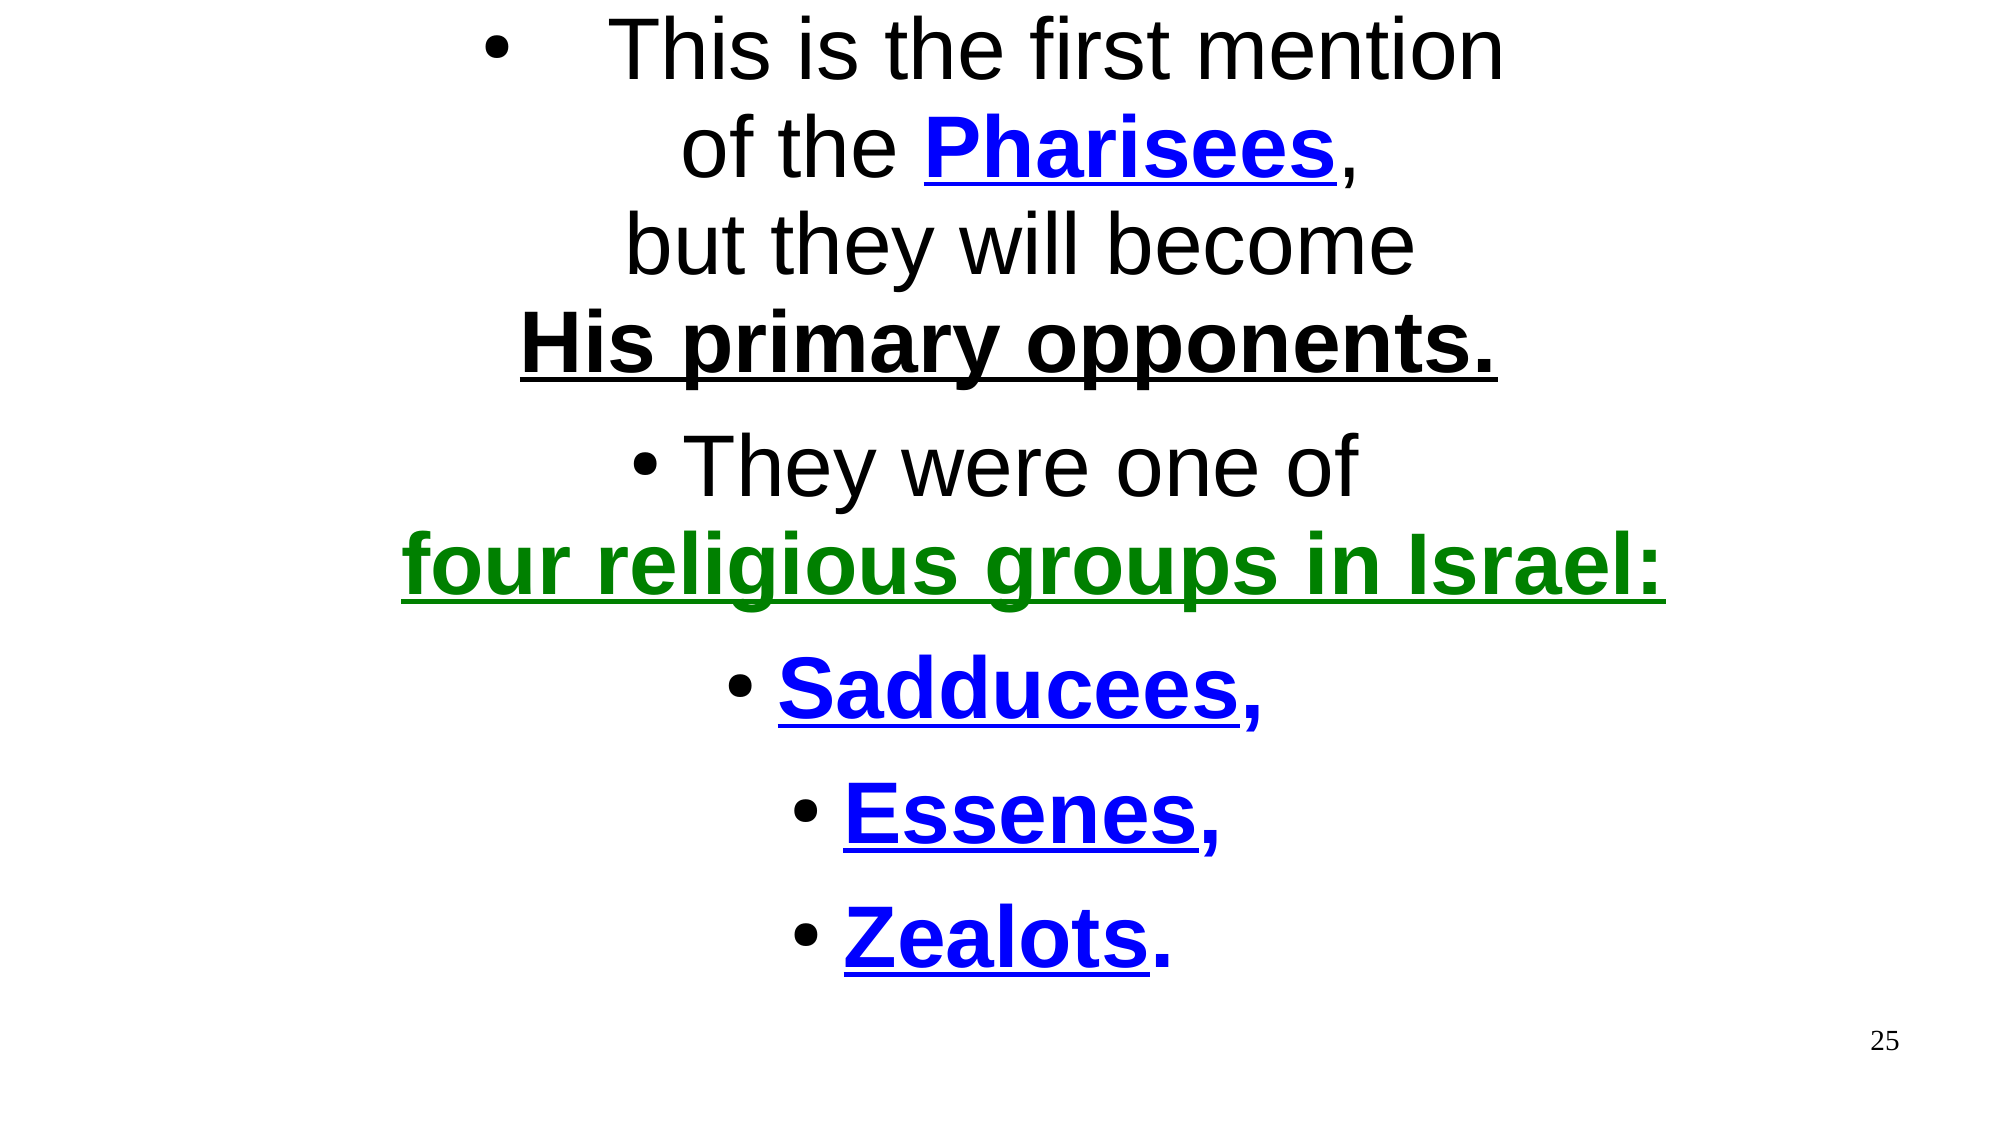

# This is the first mention of the Pharisees, but they will become His primary opponents.
They were one of
four religious groups in Israel:
Sadducees,
Essenes,
Zealots.
25